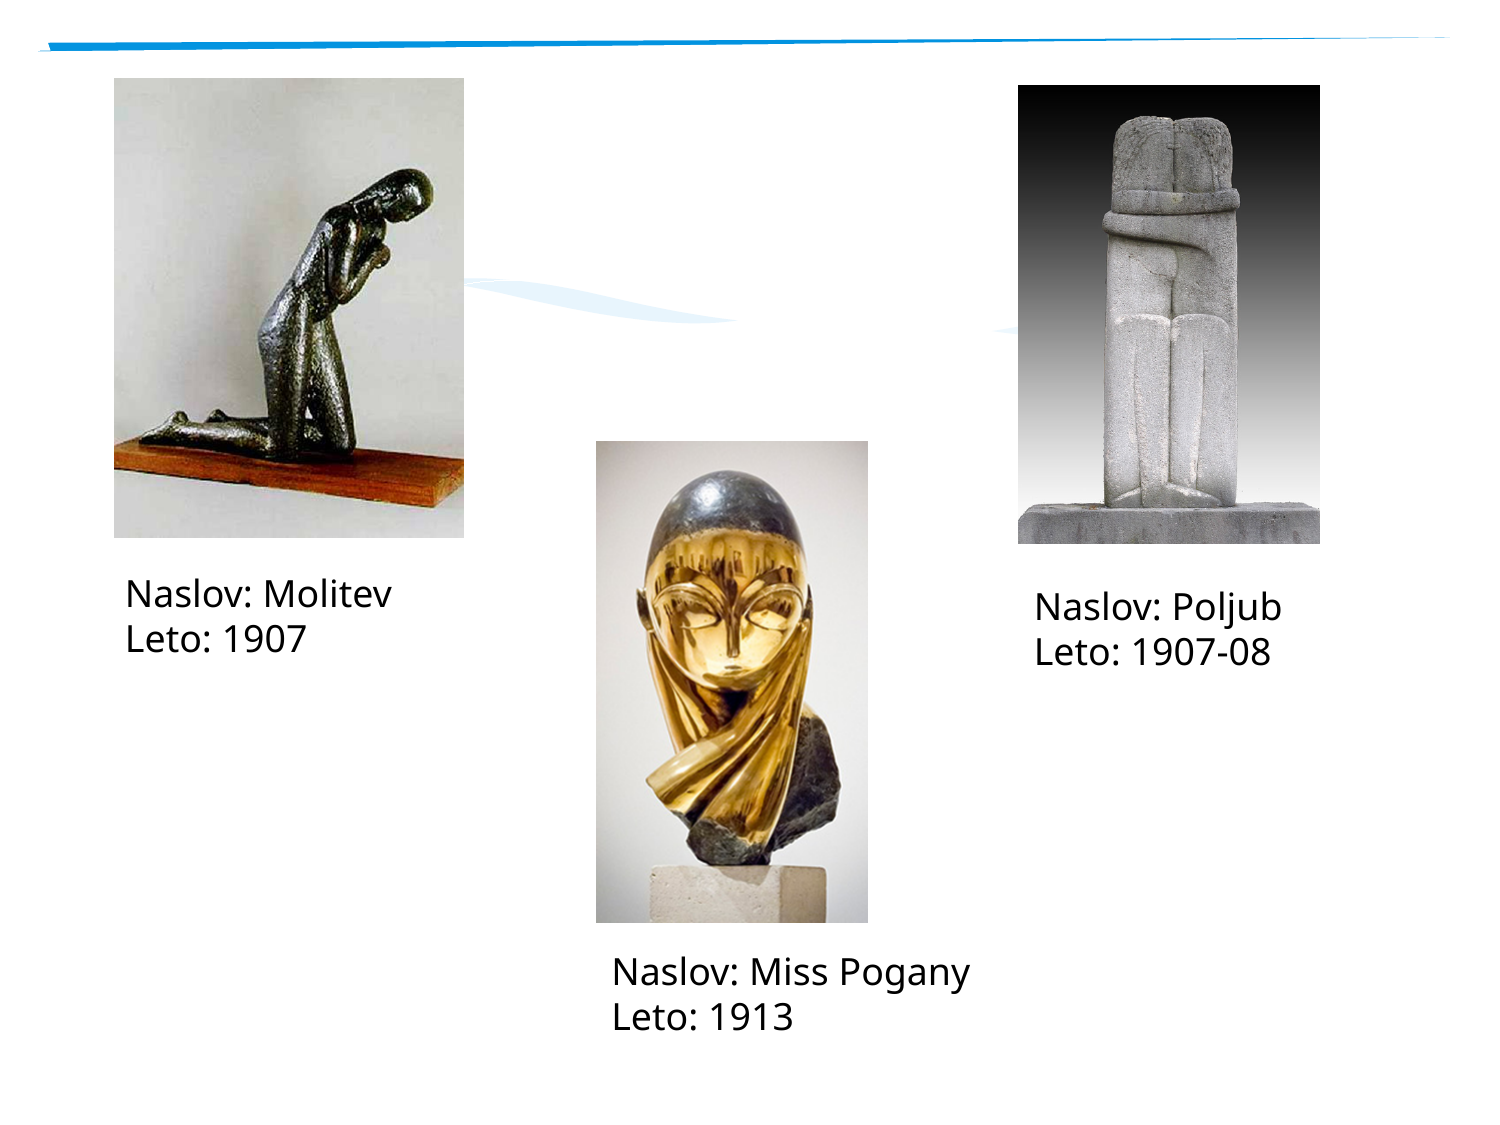

Naslov: Molitev
Leto: 1907
Naslov: Poljub
Leto: 1907-08
Naslov: Miss Pogany
Leto: 1913